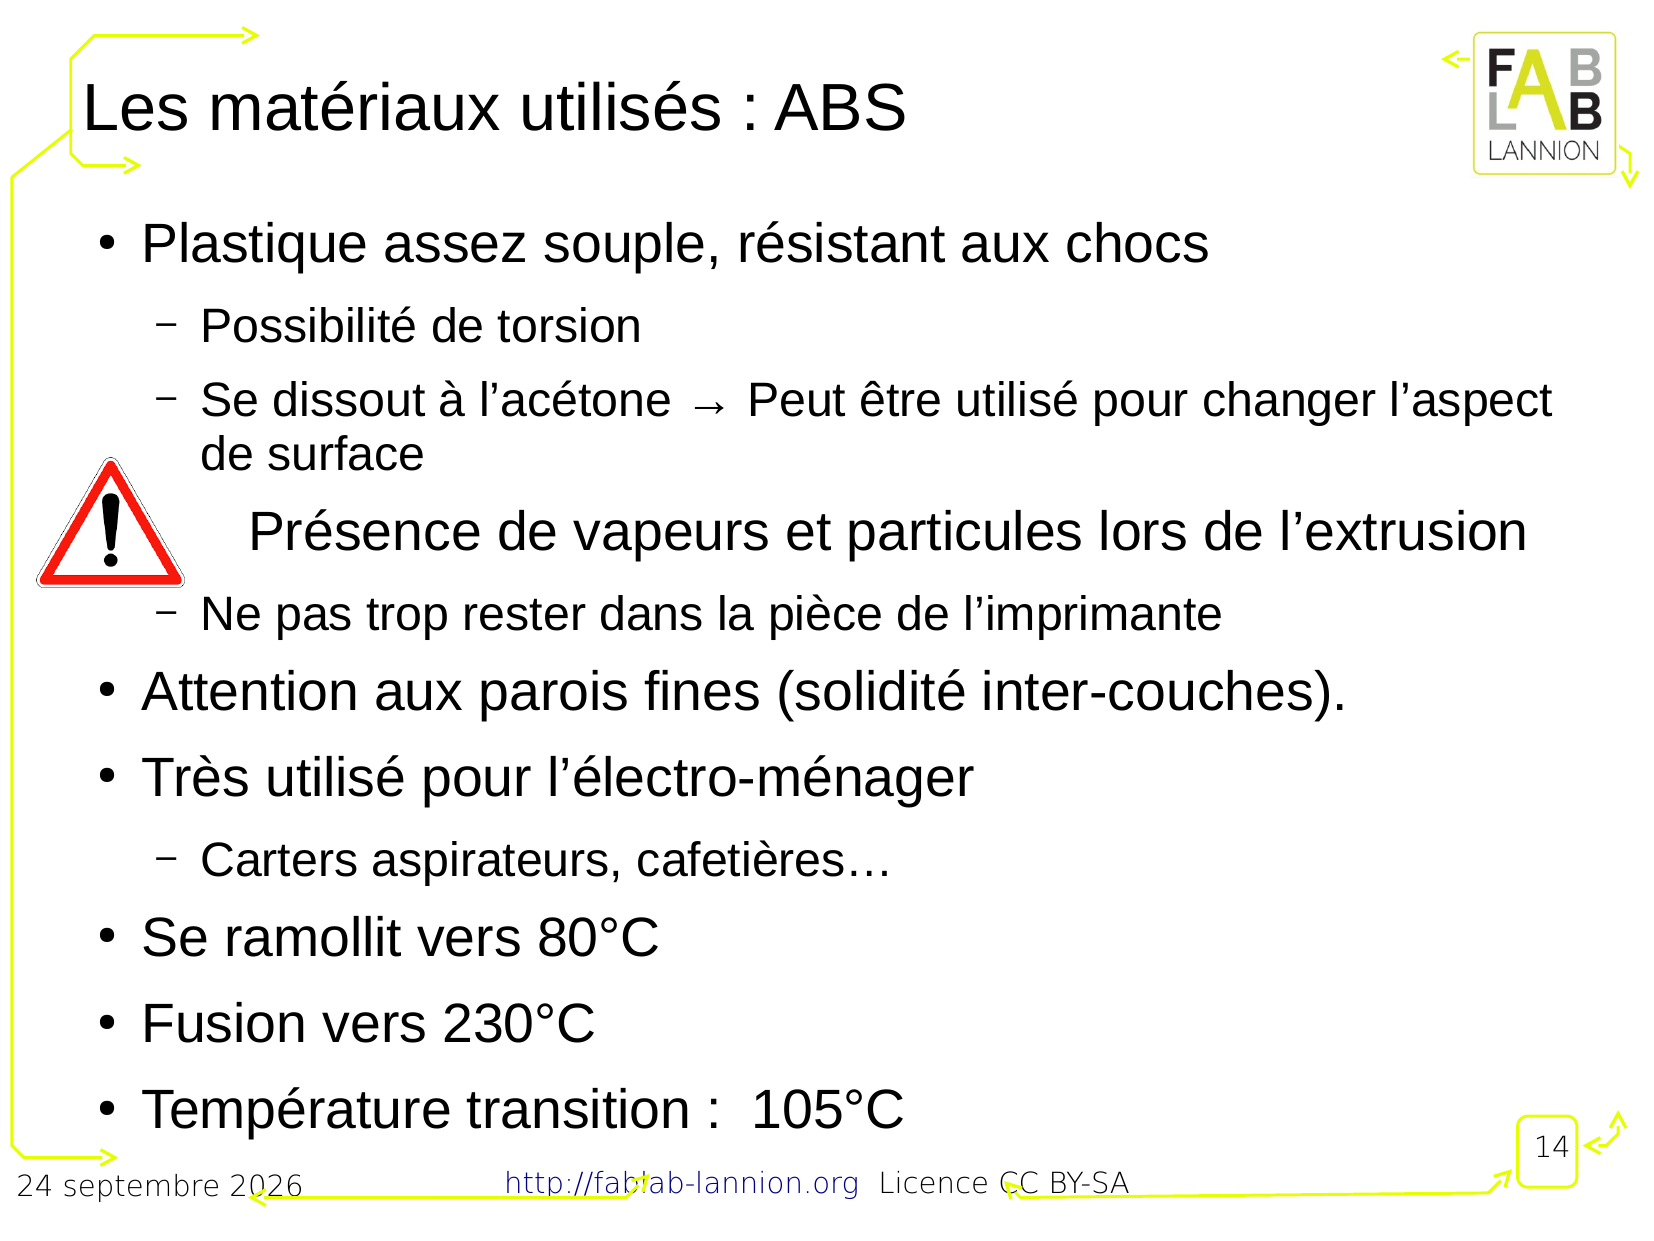

# Les matériaux utilisés : ABS
Plastique assez souple, résistant aux chocs
Possibilité de torsion
Se dissout à l’acétone → Peut être utilisé pour changer l’aspect de surface
 Présence de vapeurs et particules lors de l’extrusion
Ne pas trop rester dans la pièce de l’imprimante
Attention aux parois fines (solidité inter-couches).
Très utilisé pour l’électro-ménager
Carters aspirateurs, cafetières…
Se ramollit vers 80°C
Fusion vers 230°C
Température transition : 105°C
14